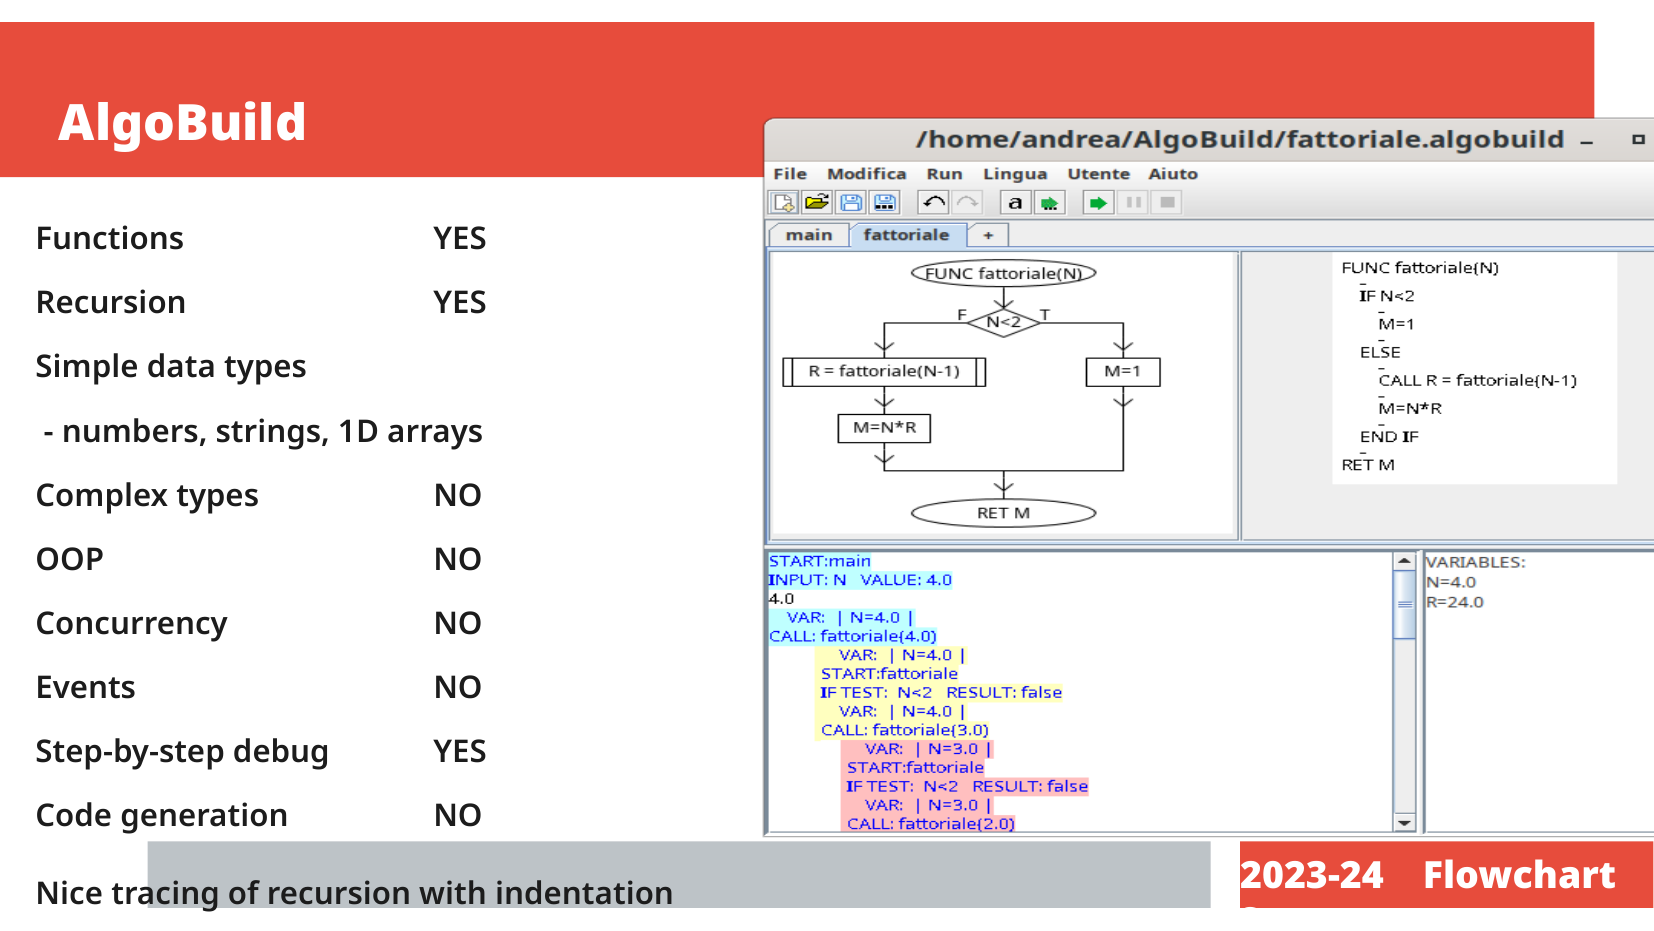

# AlgoBuild
Functions	 		 	 	YES
Recursion	 		 	 	YES
Simple data types
 - numbers, strings, 1D arrays
Complex types 	 	 	NO
OOP 	 	 	 	 	 	NO
Concurrency 	 	 	 	NO
Events	 	 	 	 	 	NO
Step-by-step debug 	 	YES
Code generation 	 	 	NO
Nice tracing of recursion with indentation
2023-24 Flowcharts